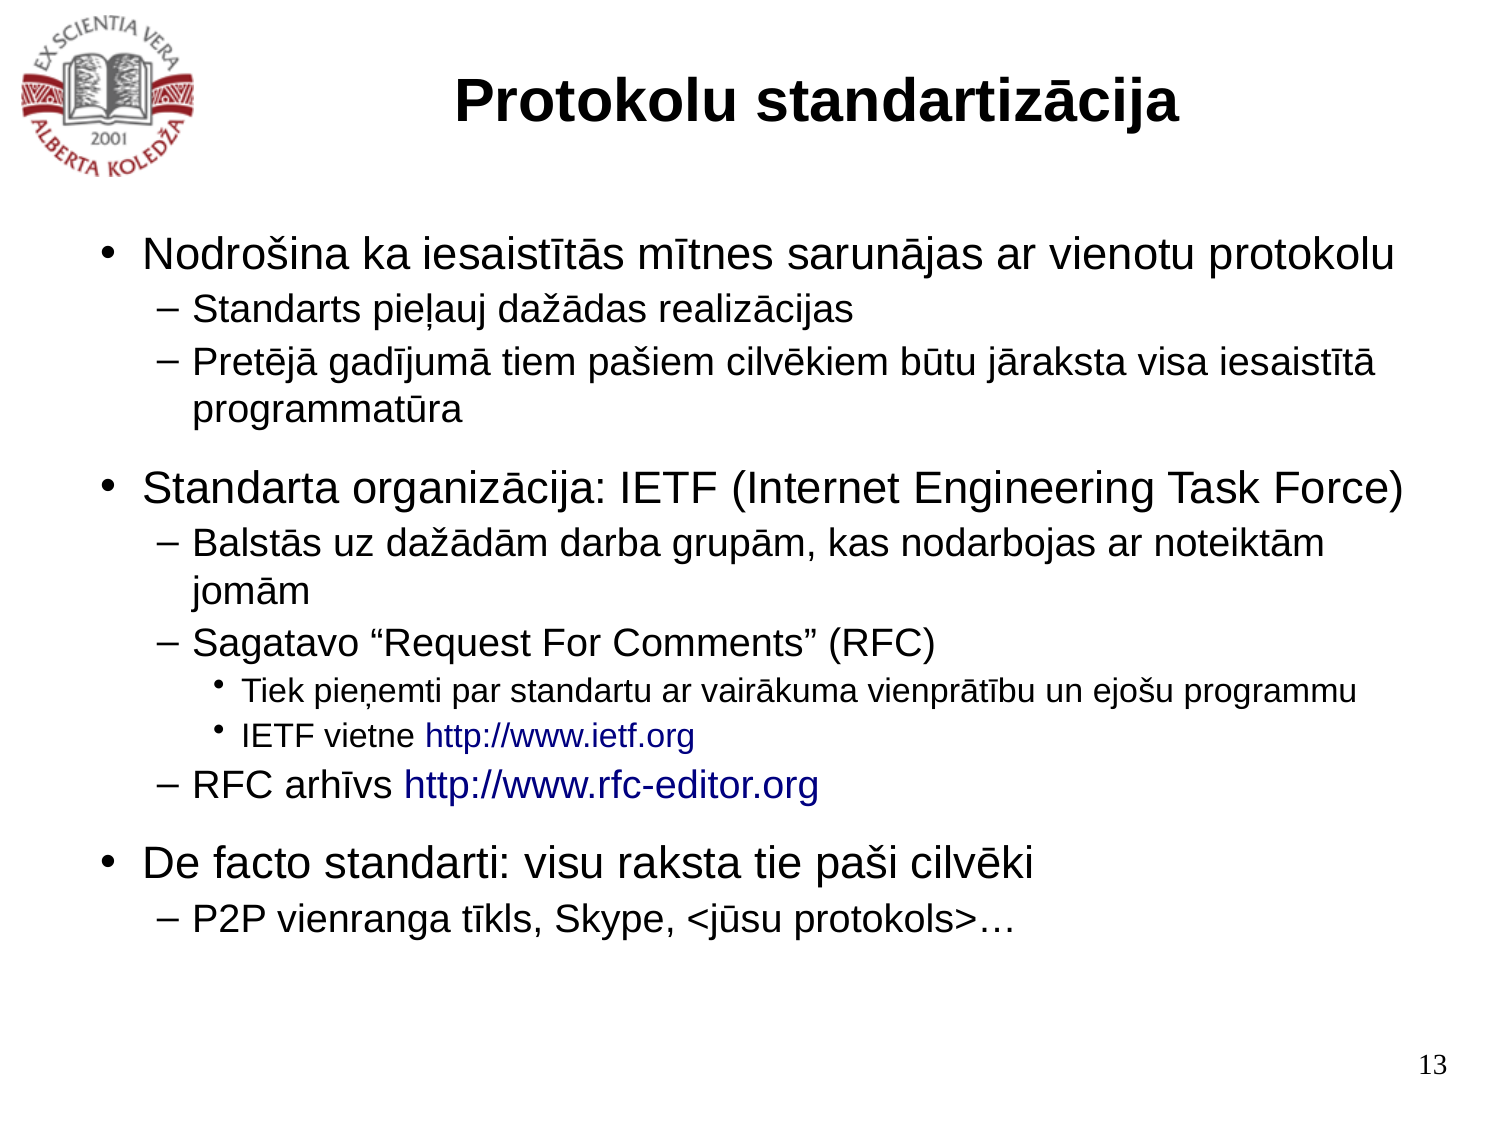

# Protokolu standartizācija
Nodrošina ka iesaistītās mītnes sarunājas ar vienotu protokolu
Standarts pieļauj dažādas realizācijas
Pretējā gadījumā tiem pašiem cilvēkiem būtu jāraksta visa iesaistītā programmatūra
Standarta organizācija: IETF (Internet Engineering Task Force)
Balstās uz dažādām darba grupām, kas nodarbojas ar noteiktām jomām
Sagatavo “Request For Comments” (RFC)
Tiek pieņemti par standartu ar vairākuma vienprātību un ejošu programmu
IETF vietne http://www.ietf.org
RFC arhīvs http://www.rfc-editor.org
De facto standarti: visu raksta tie paši cilvēki
P2P vienranga tīkls, Skype, <jūsu protokols>…